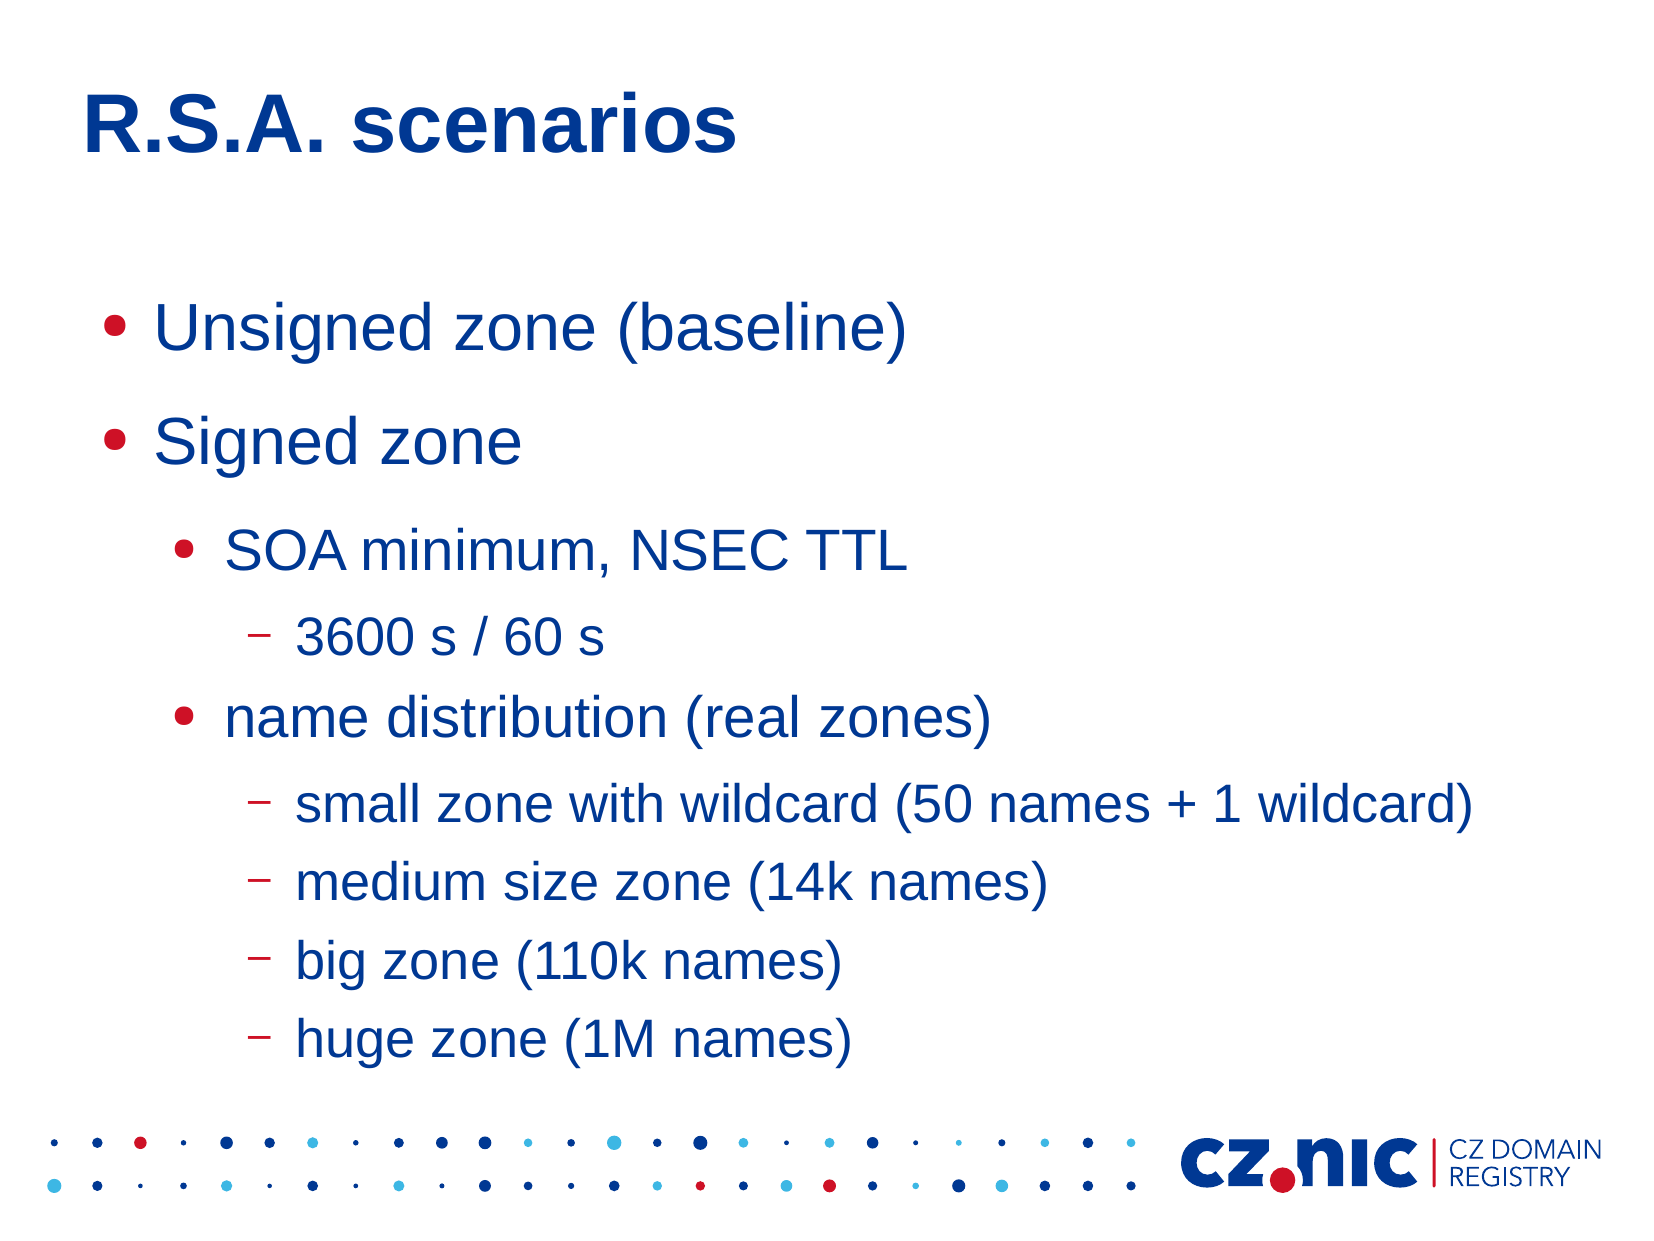

# R.S.A. scenarios
Unsigned zone (baseline)
Signed zone
SOA minimum, NSEC TTL
3600 s / 60 s
name distribution (real zones)
small zone with wildcard (50 names + 1 wildcard)
medium size zone (14k names)
big zone (110k names)
huge zone (1M names)